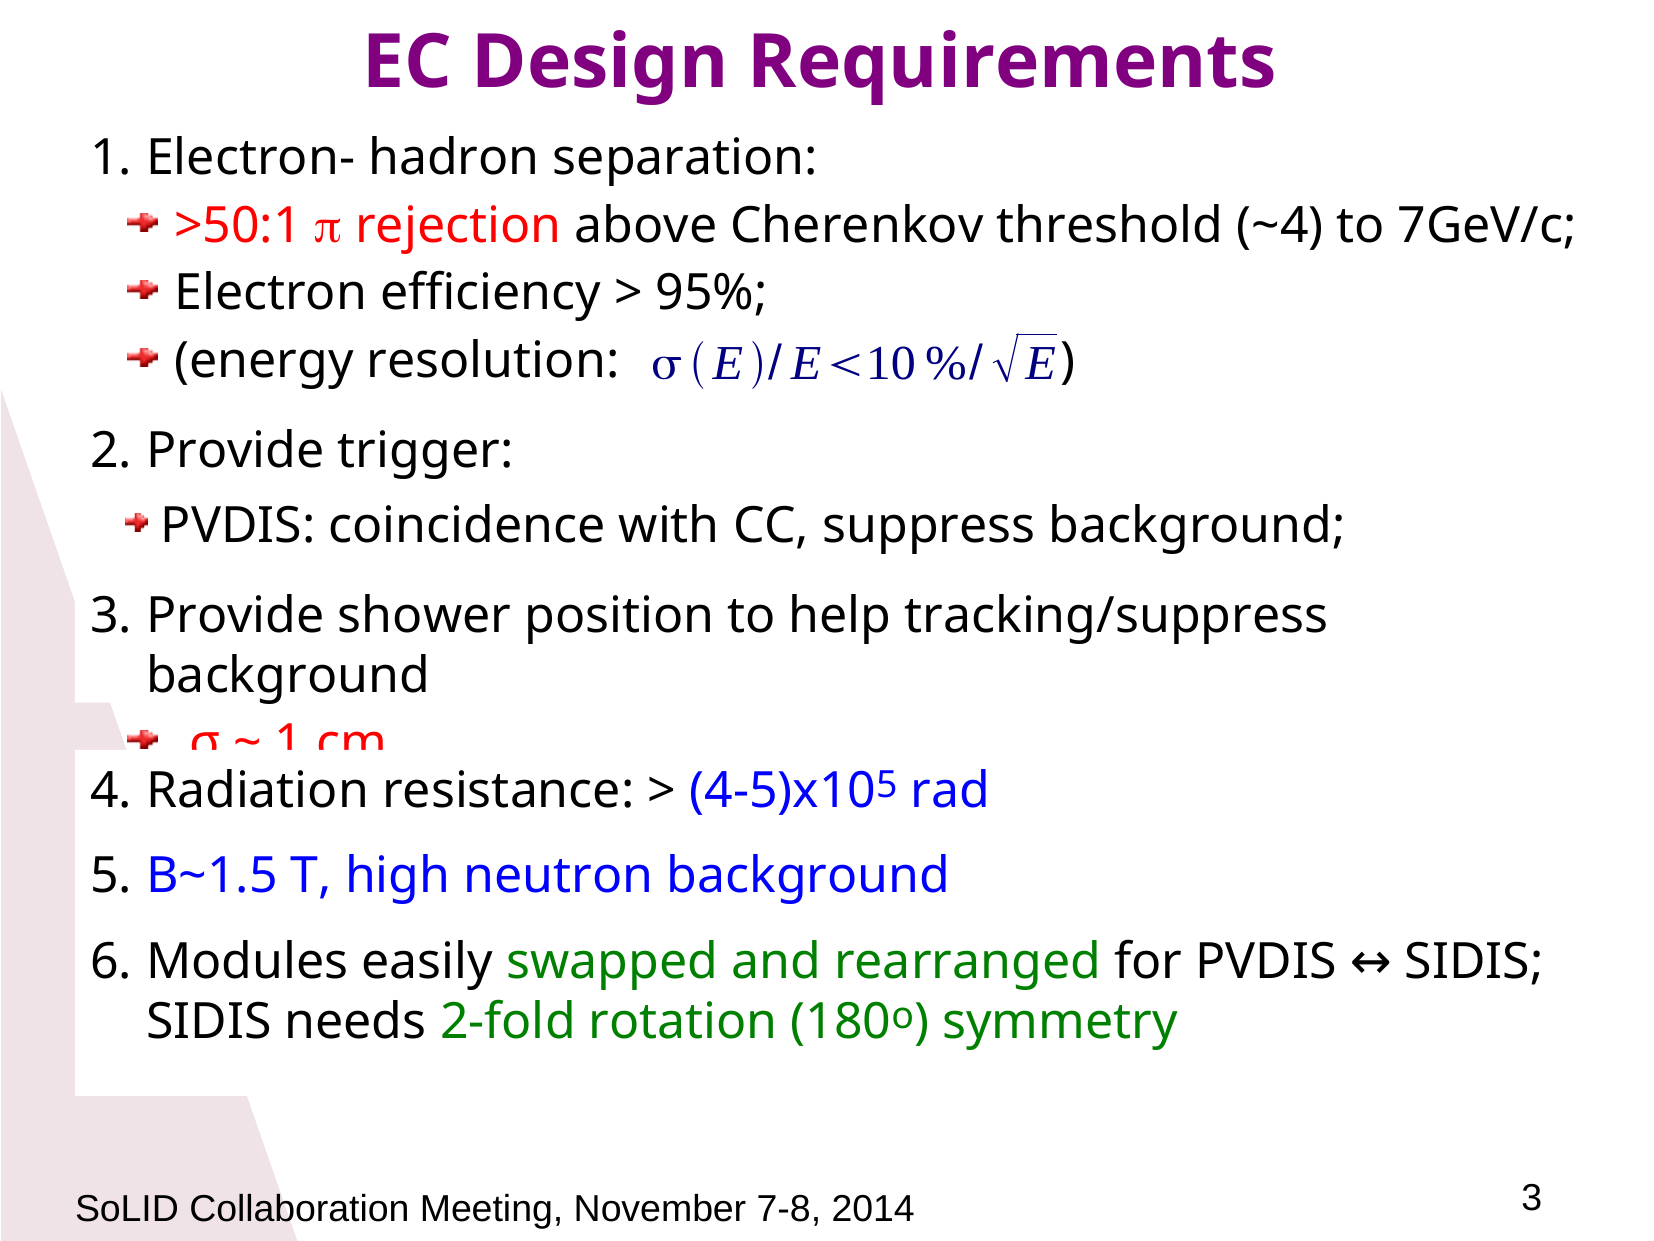

# EC Design Requirements
Electron- hadron separation:
>50:1 p rejection above Cherenkov threshold (~4) to 7GeV/c;
Electron efficiency > 95%;
(energy resolution: )
Provide trigger:
PVDIS: coincidence with CC, suppress background;
Provide shower position to help tracking/suppress background
σ ~ 1 cm
Radiation resistance: > (4-5)x105 rad
B~1.5 T, high neutron background
Modules easily swapped and rearranged for PVDIS ↔ SIDIS; SIDIS needs 2-fold rotation (180o) symmetry
3